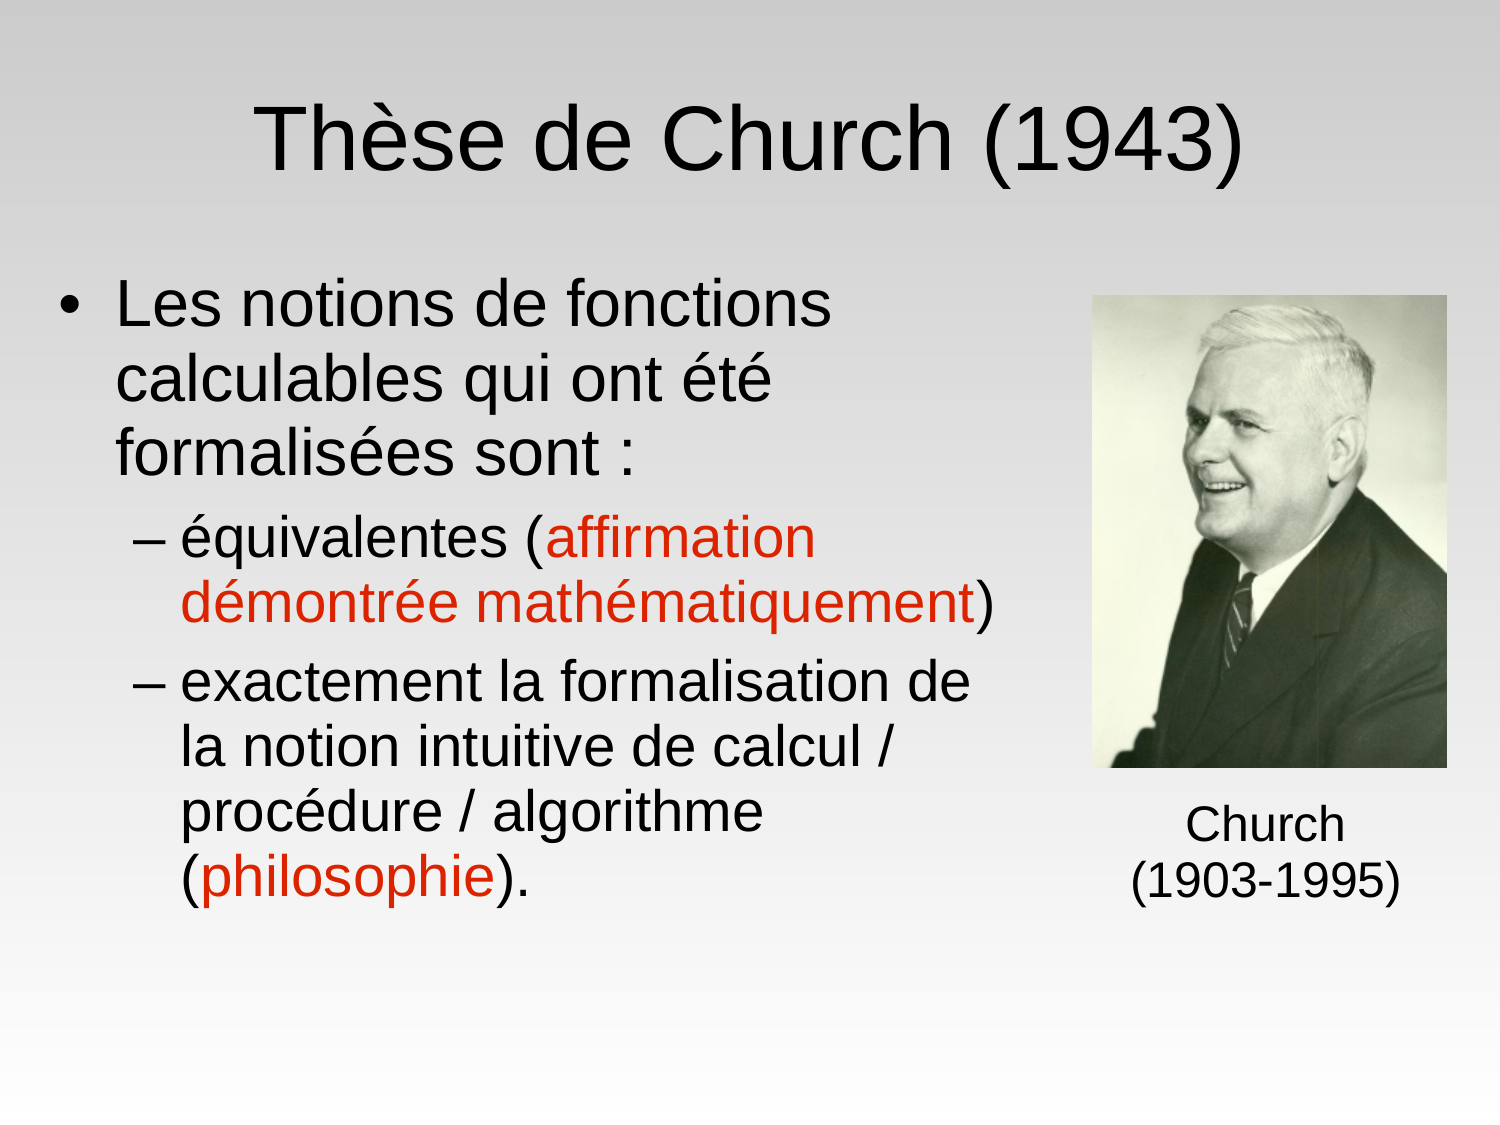

# Thèse de Church (1943)
Les notions de fonctions calculables qui ont été formalisées sont :
équivalentes (affirmation démontrée mathématiquement)
exactement la formalisation de la notion intuitive de calcul / procédure / algorithme (philosophie).
Church
(1903-1995)